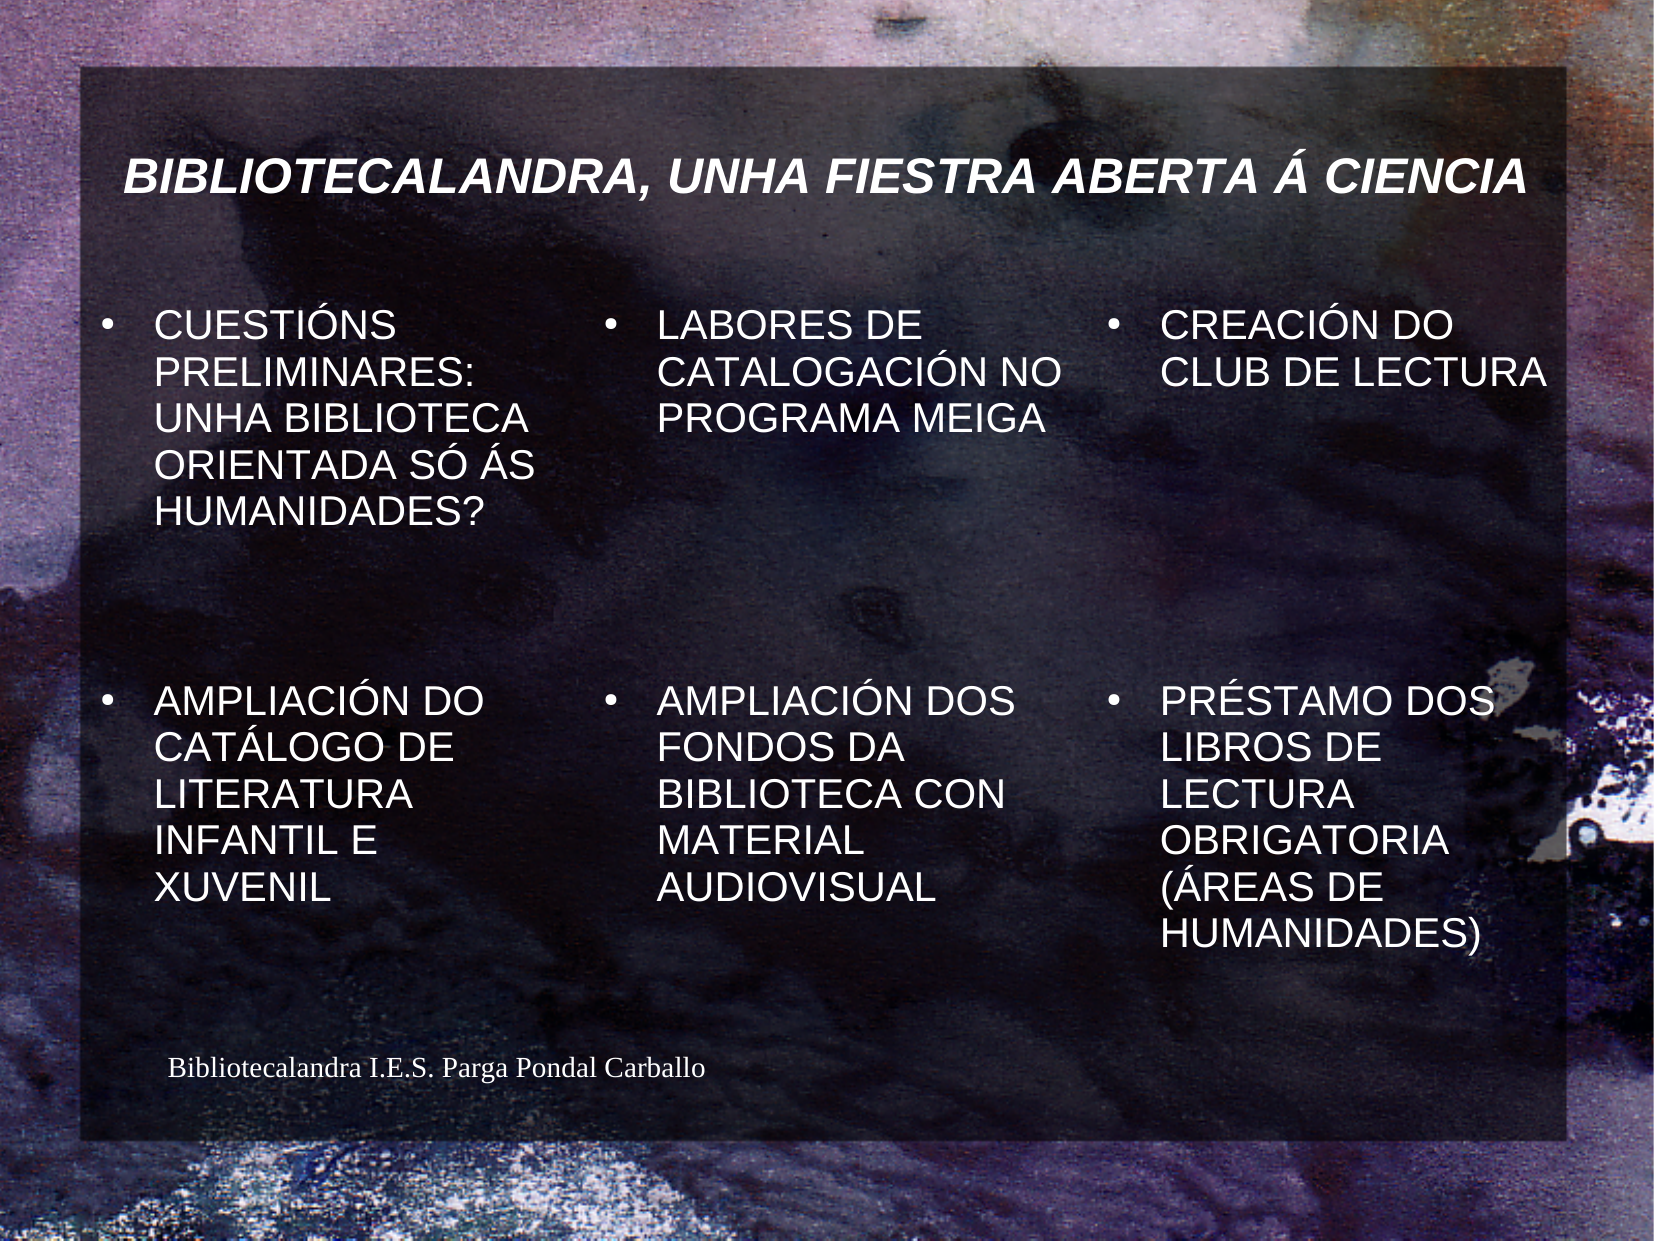

# BIBLIOTECALANDRA, UNHA FIESTRA ABERTA Á CIENCIA
CUESTIÓNS PRELIMINARES: UNHA BIBLIOTECA ORIENTADA SÓ ÁS HUMANIDADES?
LABORES DE CATALOGACIÓN NO PROGRAMA MEIGA
CREACIÓN DO CLUB DE LECTURA
AMPLIACIÓN DO CATÁLOGO DE LITERATURA INFANTIL E XUVENIL
AMPLIACIÓN DOS FONDOS DA BIBLIOTECA CON MATERIAL AUDIOVISUAL
PRÉSTAMO DOS LIBROS DE LECTURA OBRIGATORIA (ÁREAS DE HUMANIDADES)
Bibliotecalandra I.E.S. Parga Pondal Carballo